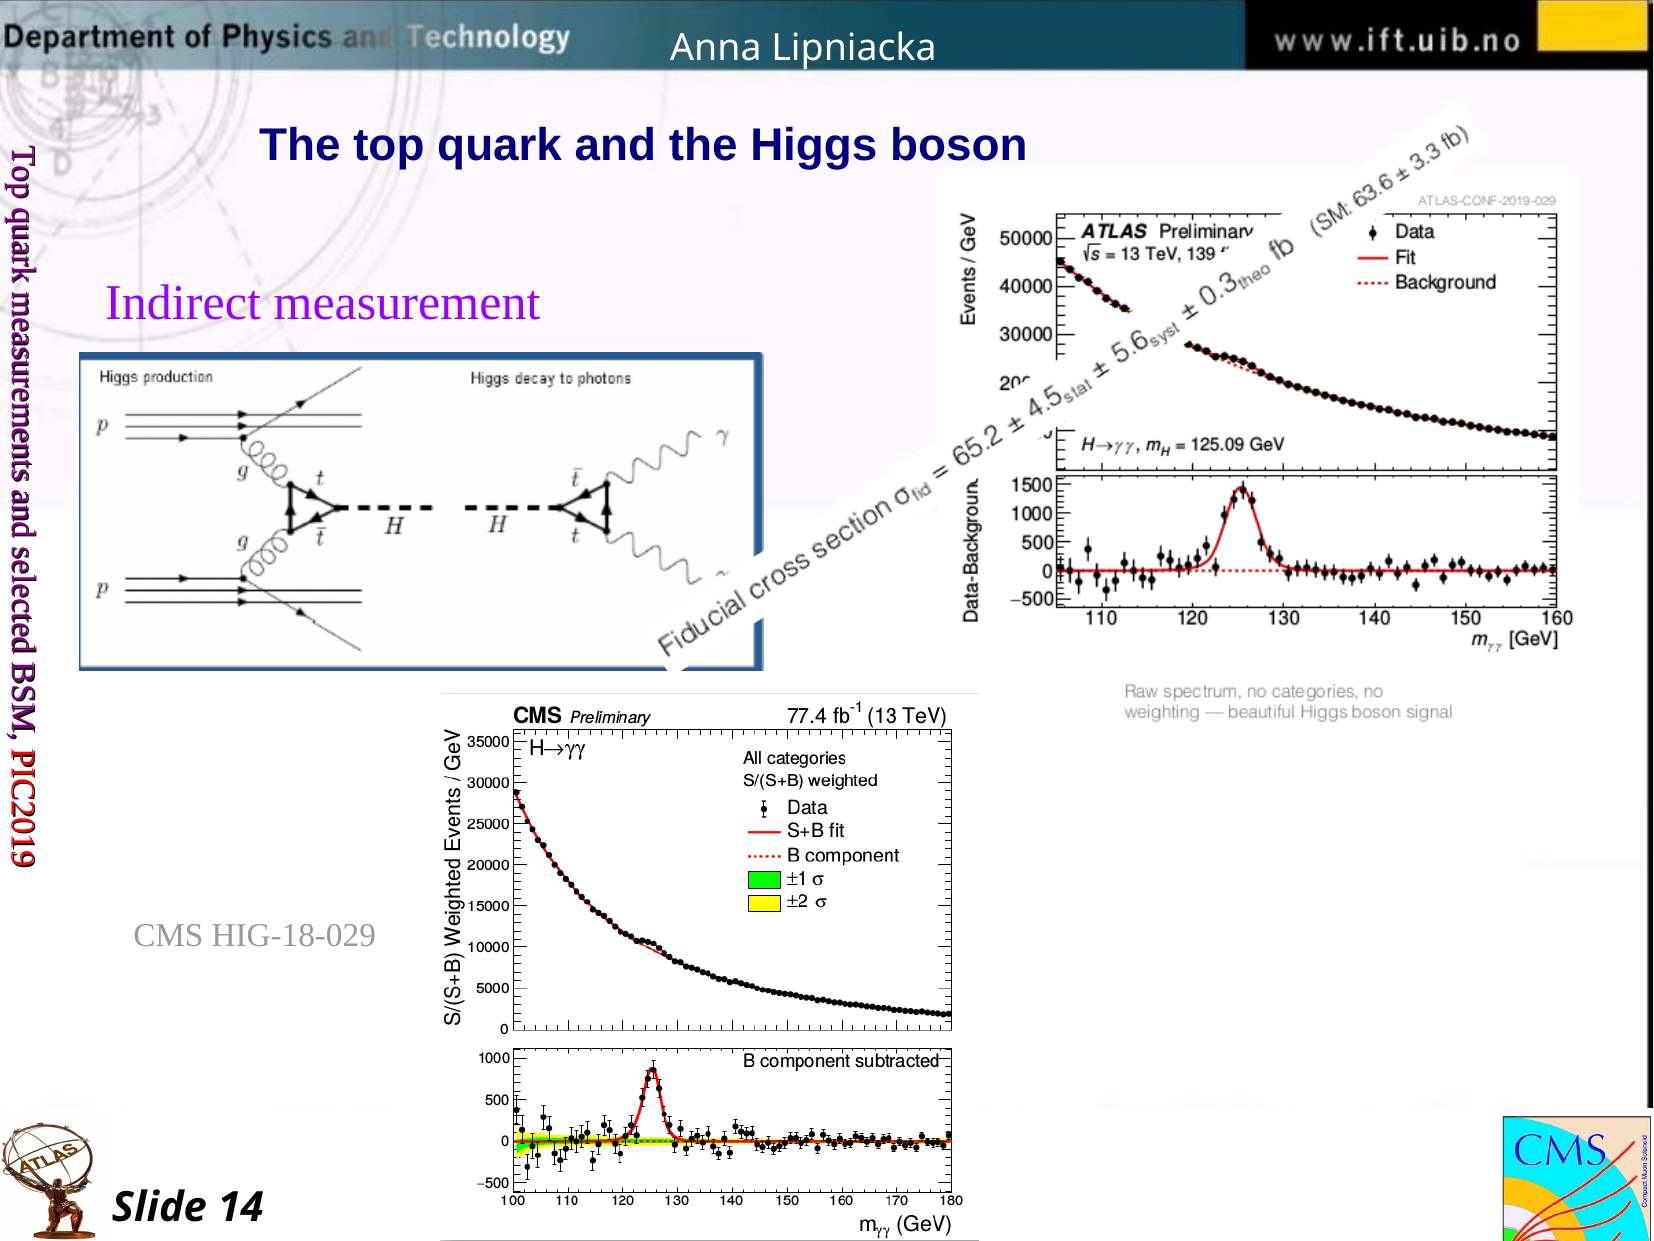

# The top quark and the Higgs boson
Indirect measurement
CMS HIG-18-029
Slide 14